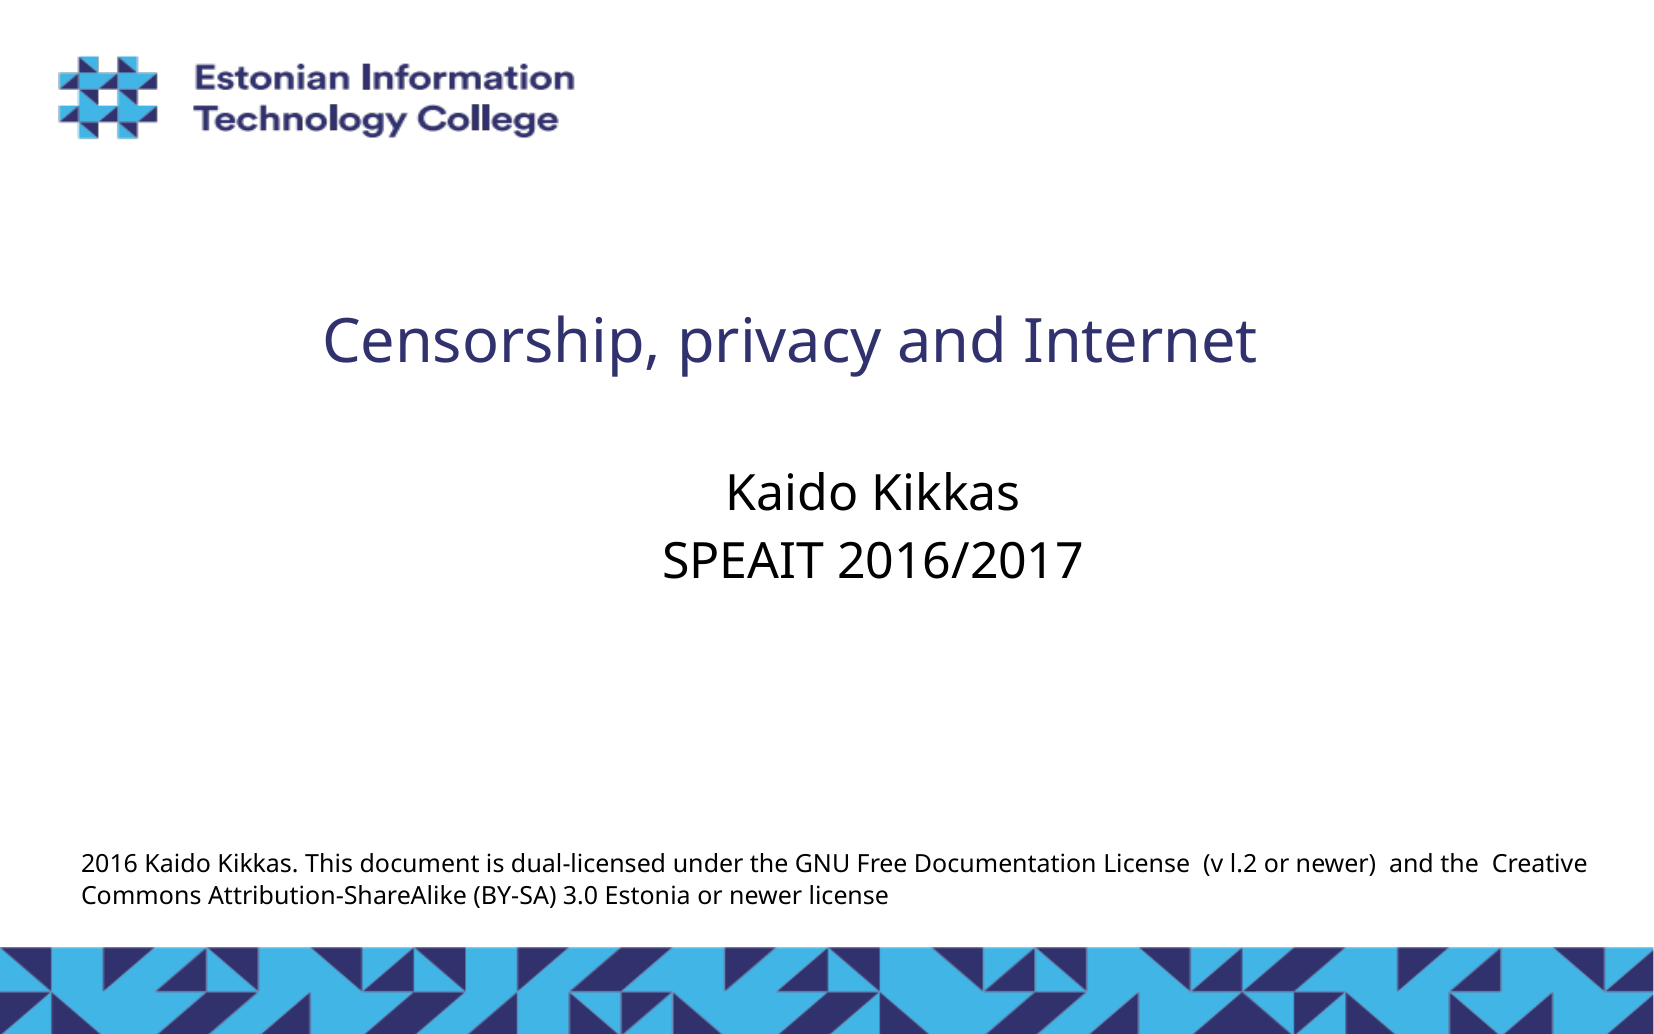

# Censorship, privacy and Internet
Kaido Kikkas
SPEAIT 2016/2017
2016 Kaido Kikkas. This document is dual-licensed under the GNU Free Documentation License (v l.2 or newer) and the Creative Commons Attribution-ShareAlike (BY-SA) 3.0 Estonia or newer license